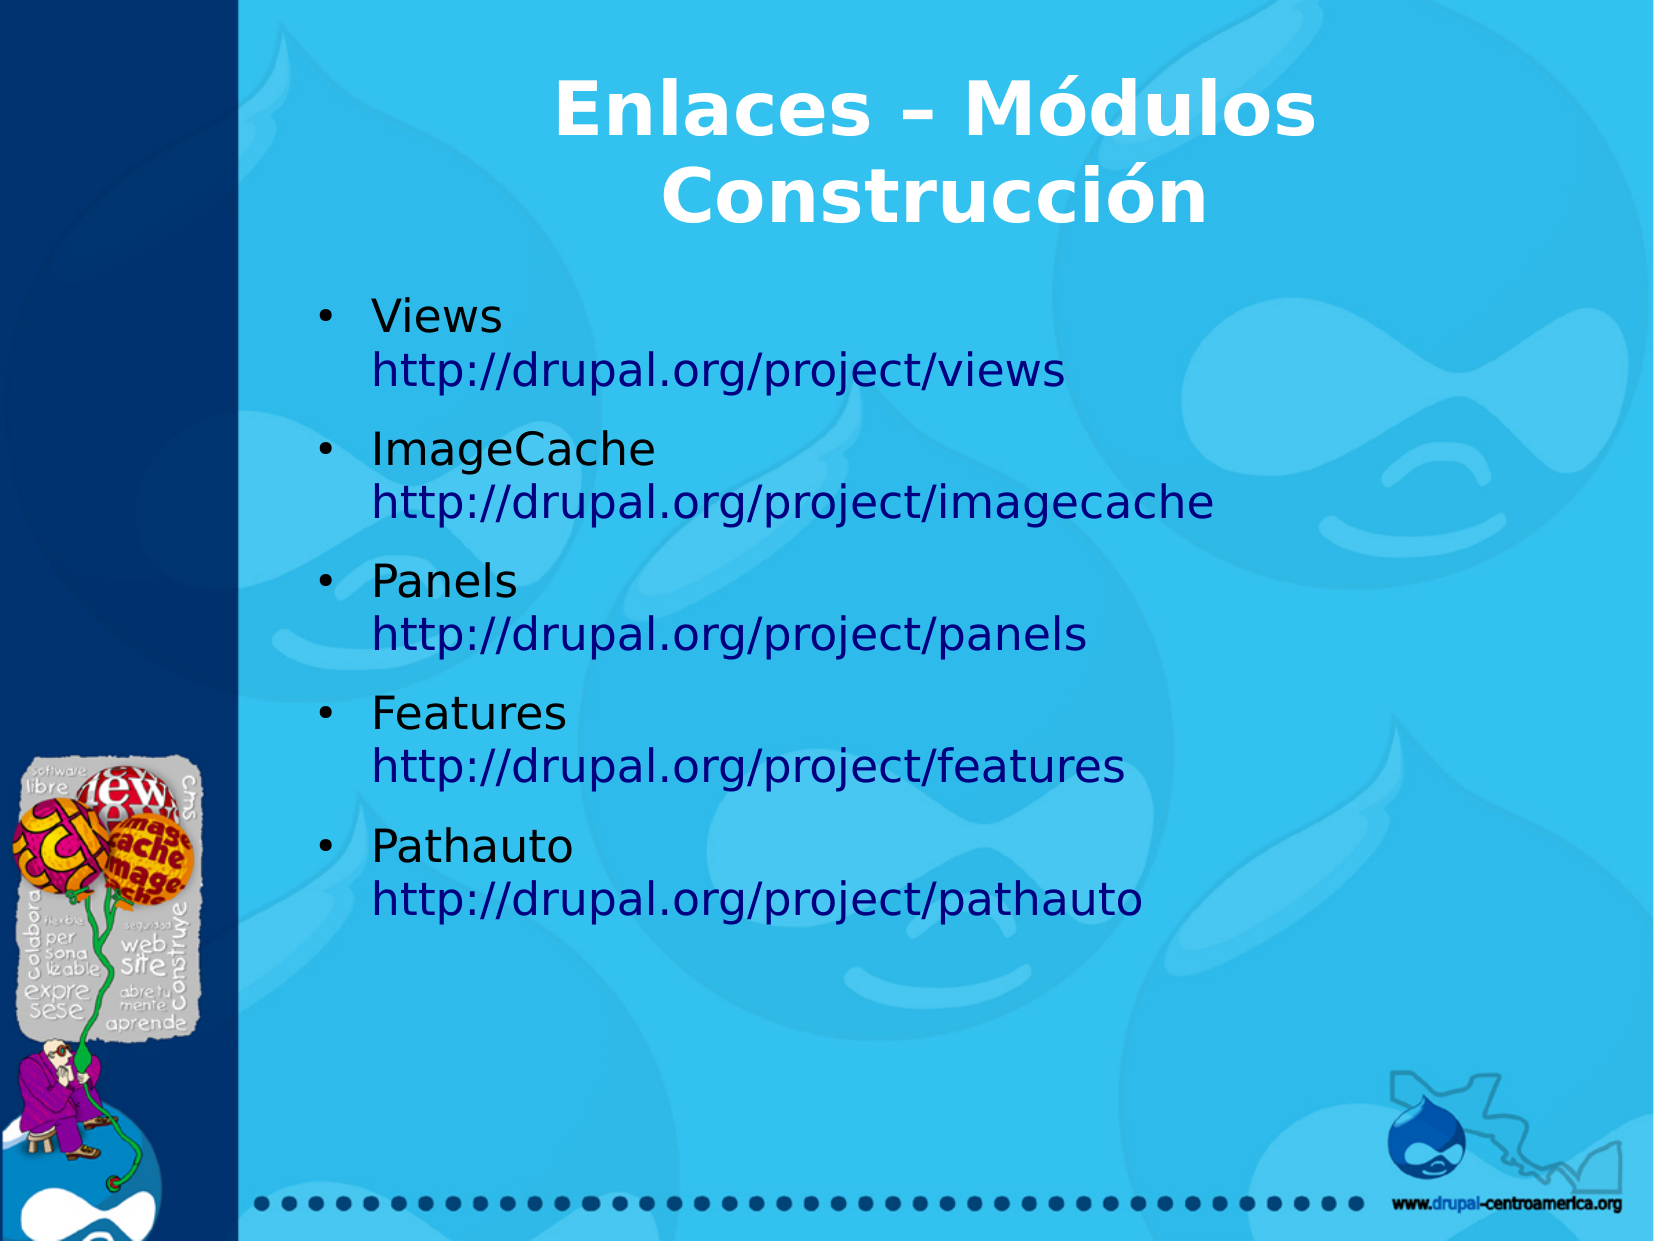

# Enlaces – Módulos Construcción
Views
http://drupal.org/project/views
ImageCache
http://drupal.org/project/imagecache
Panels
http://drupal.org/project/panels
Features
http://drupal.org/project/features
Pathauto
http://drupal.org/project/pathauto